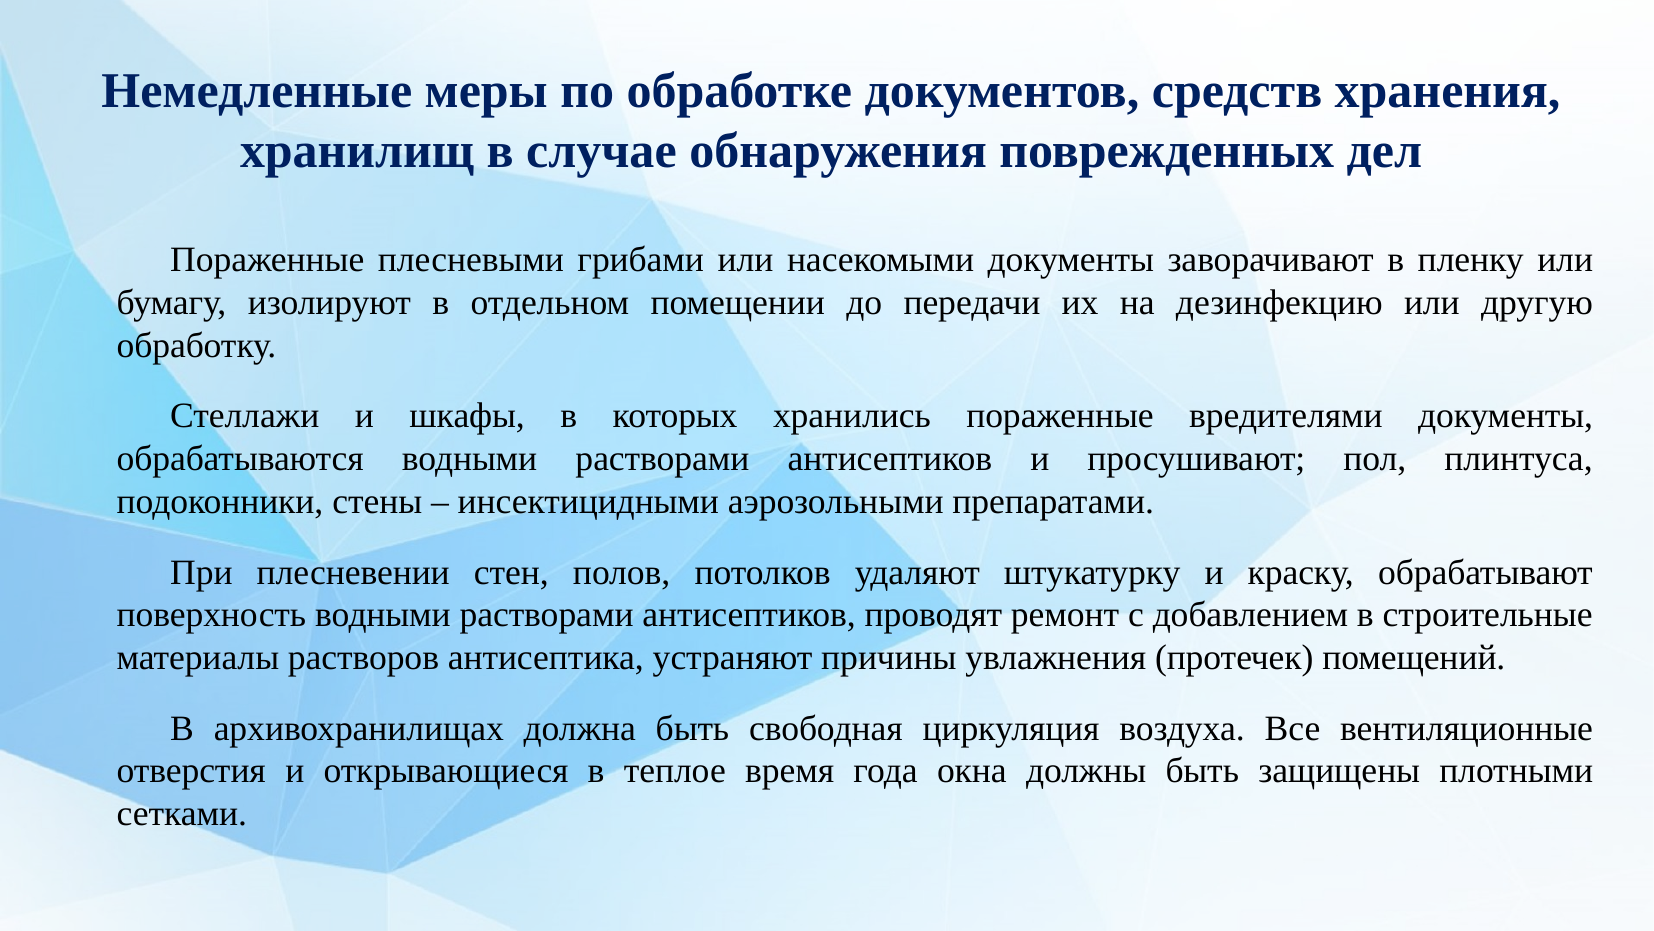

# Немедленные меры по обработке документов, средств хранения, хранилищ в случае обнаружения поврежденных дел
Пораженные плесневыми грибами или насекомыми документы заворачивают в пленку или бумагу, изолируют в отдельном помещении до передачи их на дезинфекцию или другую обработку.
Стеллажи и шкафы, в которых хранились пораженные вредителями документы, обрабатываются водными растворами антисептиков и просушивают; пол, плинтуса, подоконники, стены – инсектицидными аэрозольными препаратами.
При плесневении стен, полов, потолков удаляют штукатурку и краску, обрабатывают поверхность водными растворами антисептиков, проводят ремонт с добавлением в строительные материалы растворов антисептика, устраняют причины увлажнения (протечек) помещений.
В архивохранилищах должна быть свободная циркуляция воздуха. Все вентиляционные отверстия и открывающиеся в теплое время года окна должны быть защищены плотными сетками.